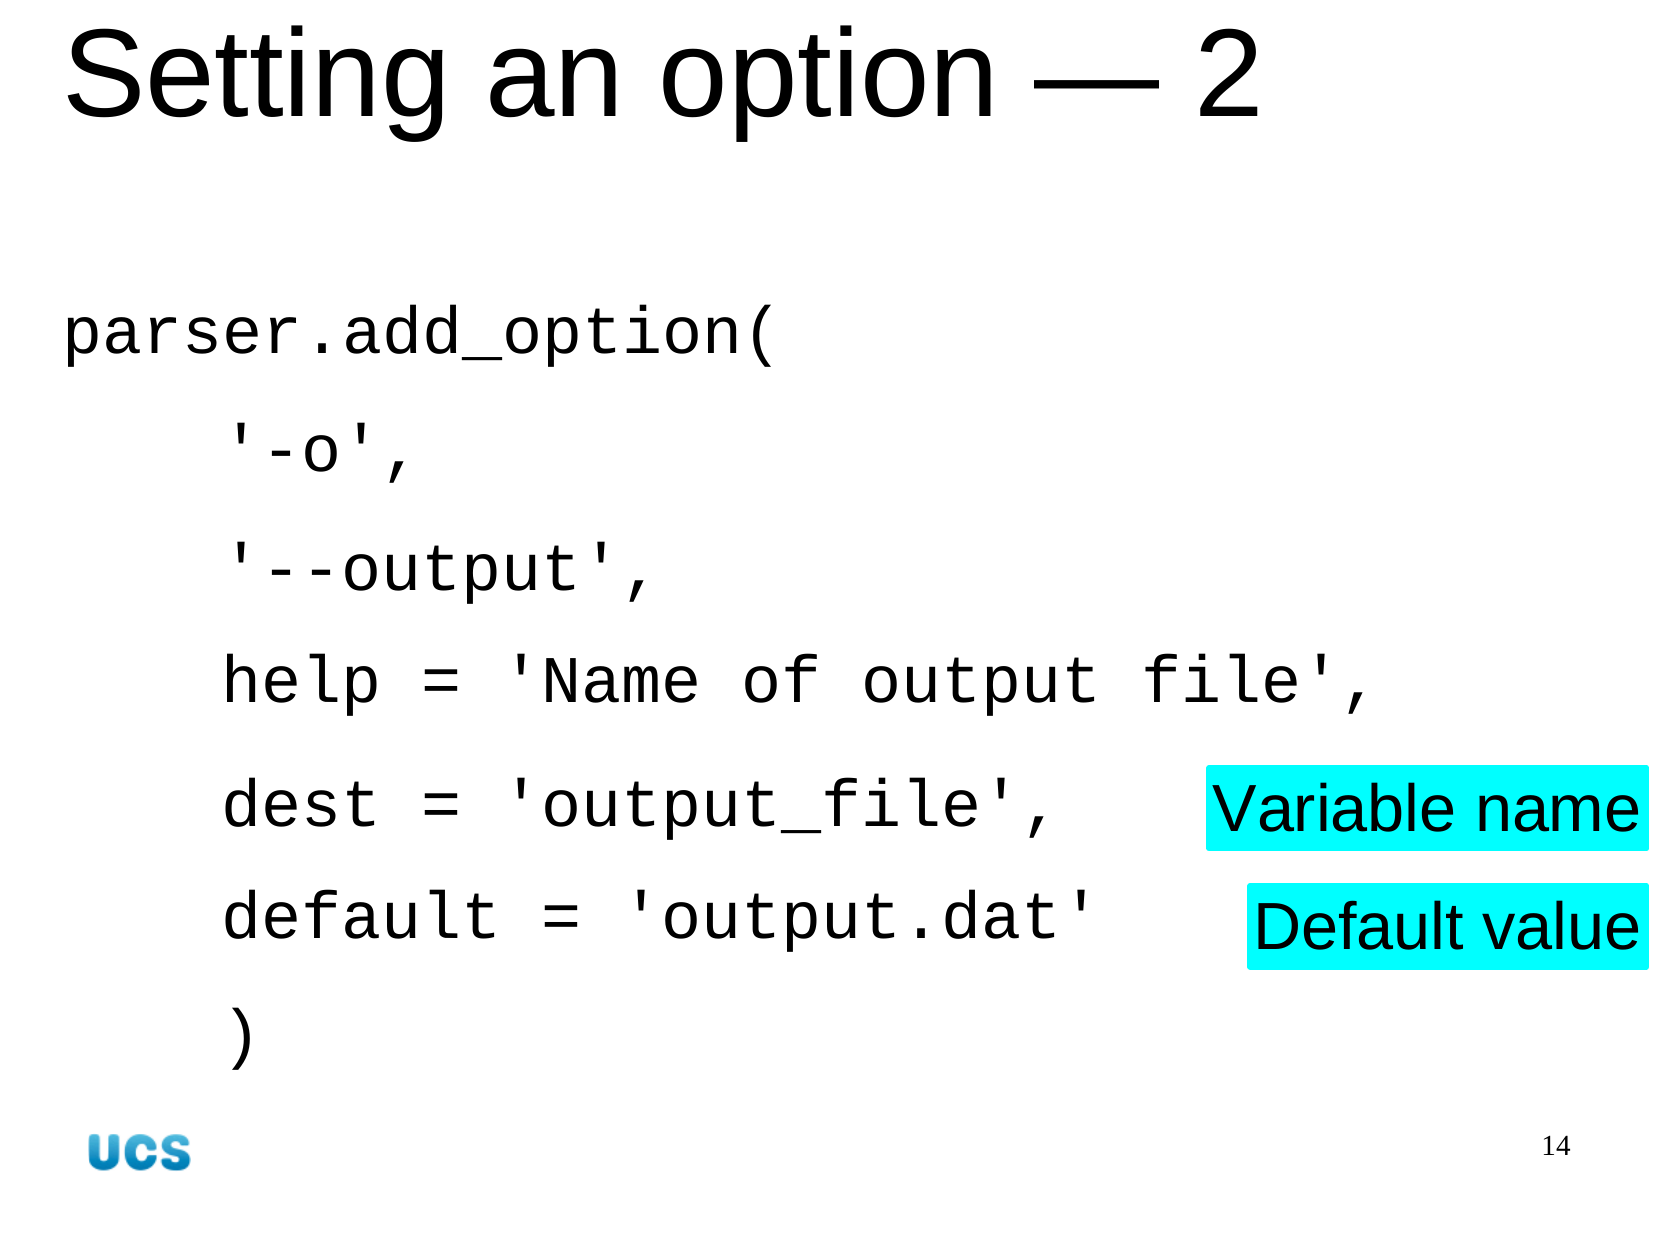

Setting an option ― 2
parser.add_option(
'-o',
'--output',
help = 'Name of output file',
dest = 'output_file',
Variable name
default = 'output.dat'
Default value
)
14